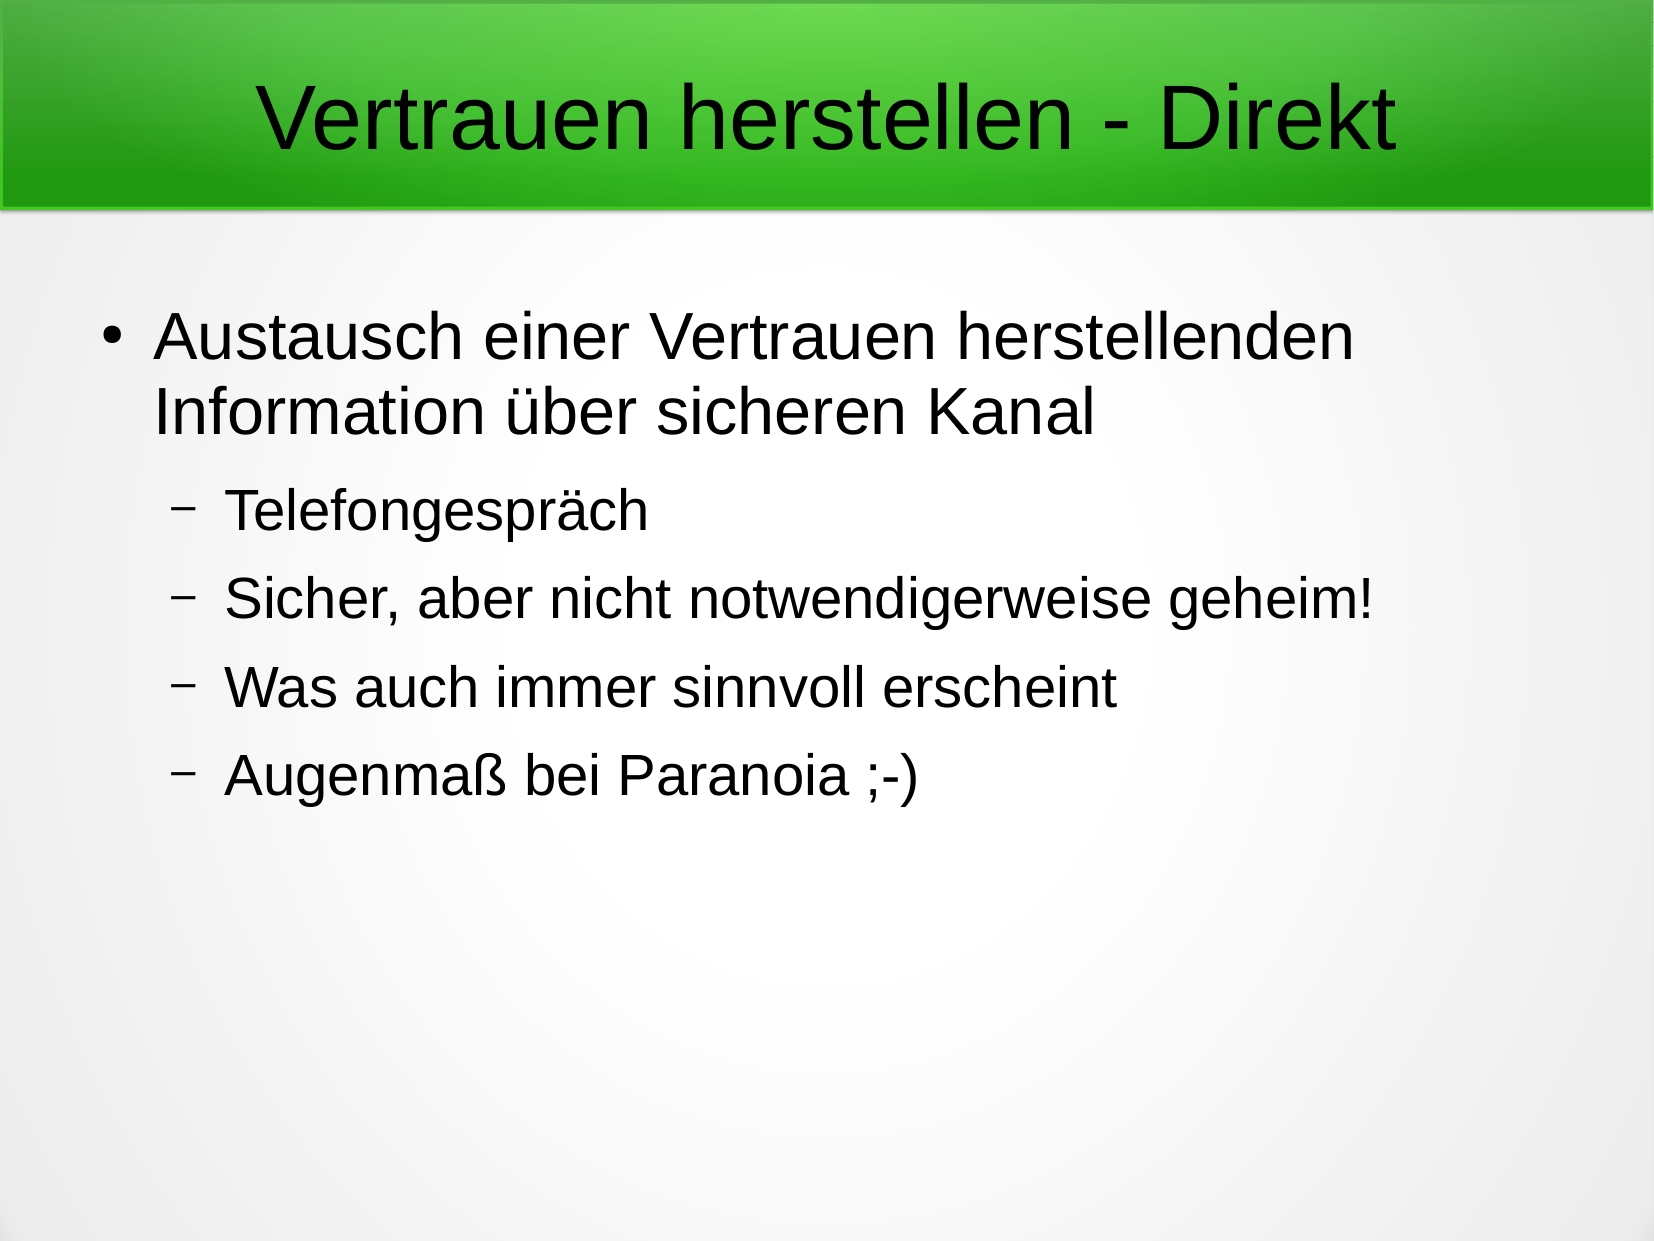

# Vertrauen herstellen - Direkt
Austausch einer Vertrauen herstellenden Information über sicheren Kanal
Telefongespräch
Sicher, aber nicht notwendigerweise geheim!
Was auch immer sinnvoll erscheint
Augenmaß bei Paranoia ;-)